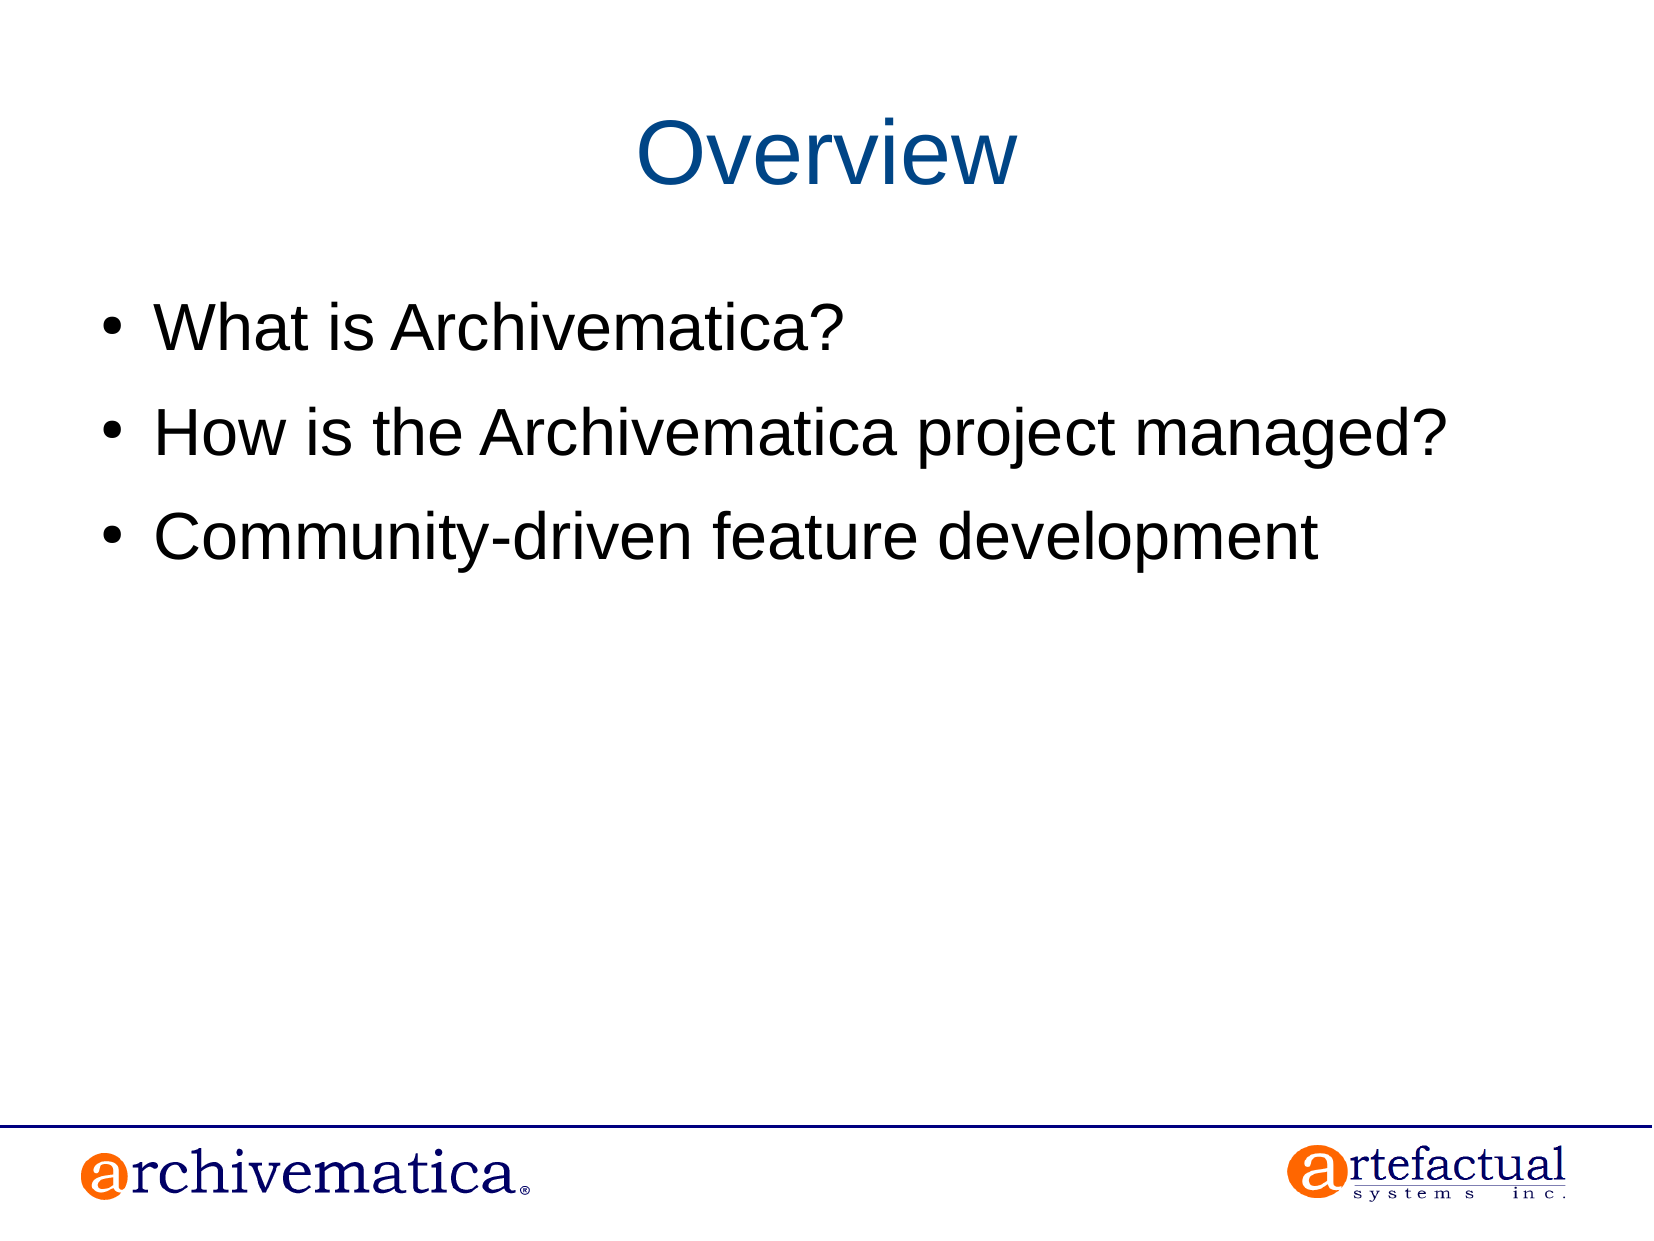

# Overview
What is Archivematica?
How is the Archivematica project managed?
Community-driven feature development